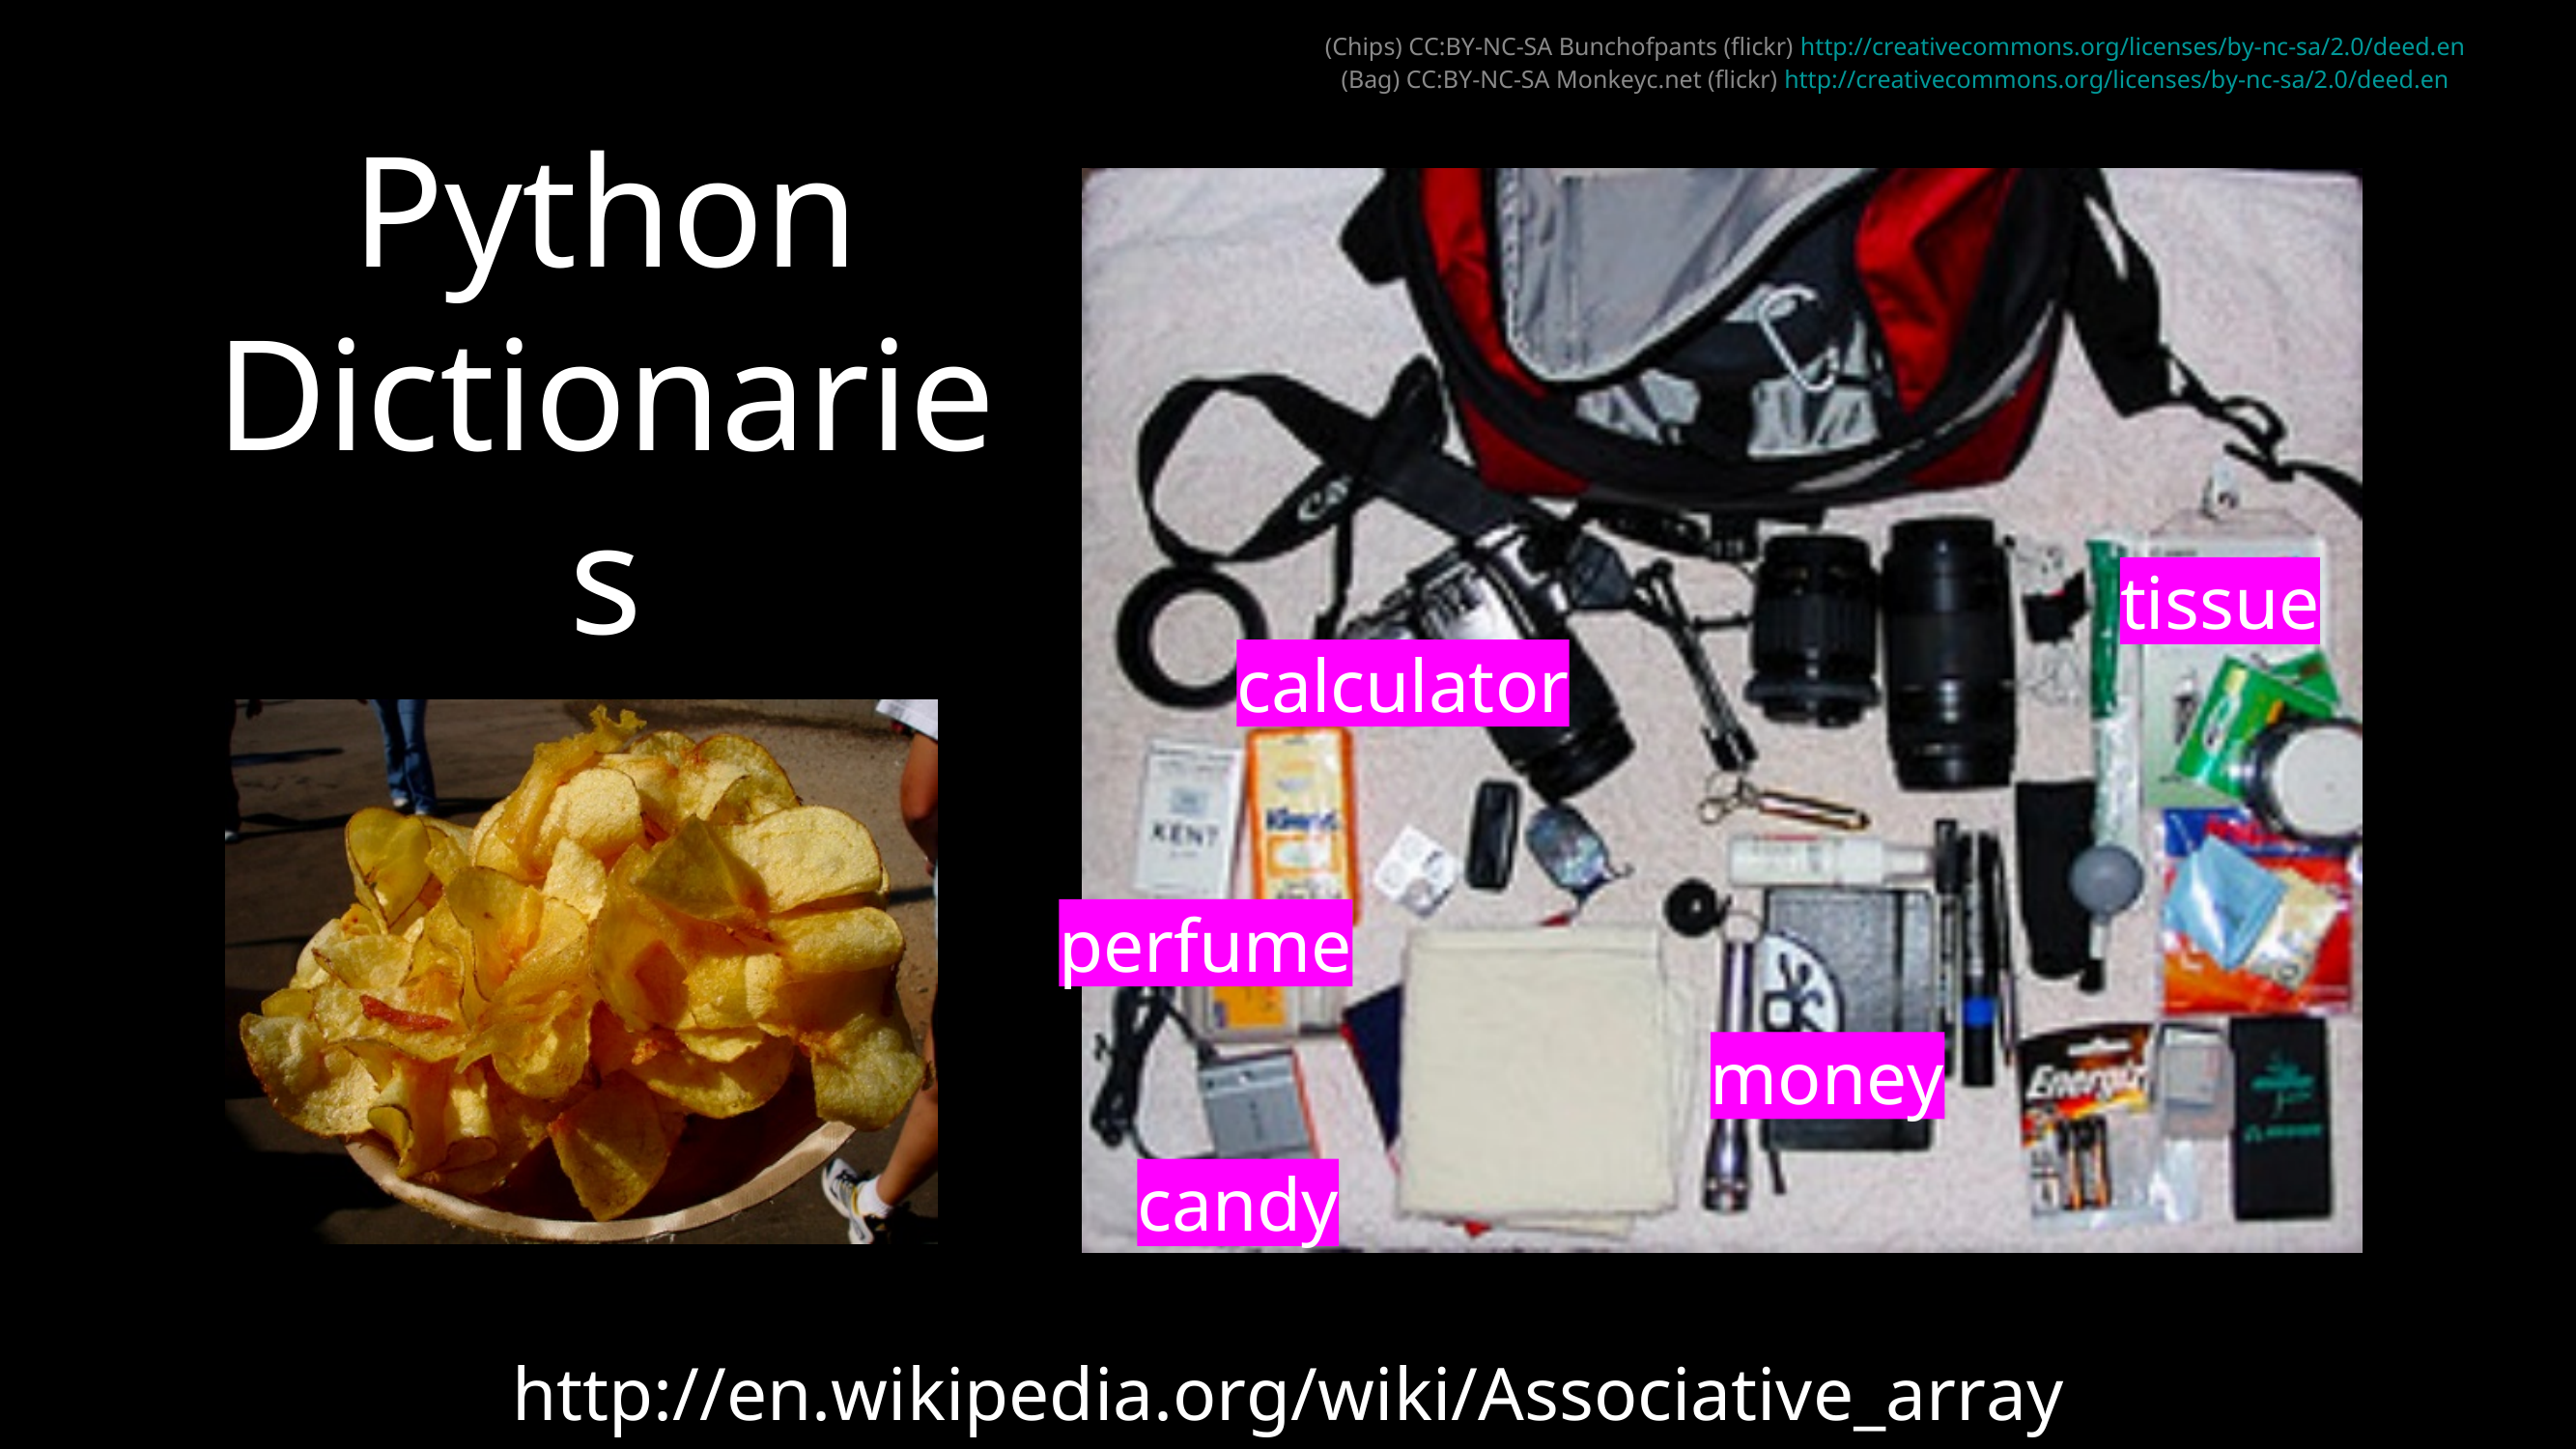

(Chips) CC:BY-NC-SA Bunchofpants (flickr) http://creativecommons.org/licenses/by-nc-sa/2.0/deed.en
(Bag) CC:BY-NC-SA Monkeyc.net (flickr) http://creativecommons.org/licenses/by-nc-sa/2.0/deed.en
# Python Dictionaries
tissue
calculator
perfume
money
candy
http://en.wikipedia.org/wiki/Associative_array